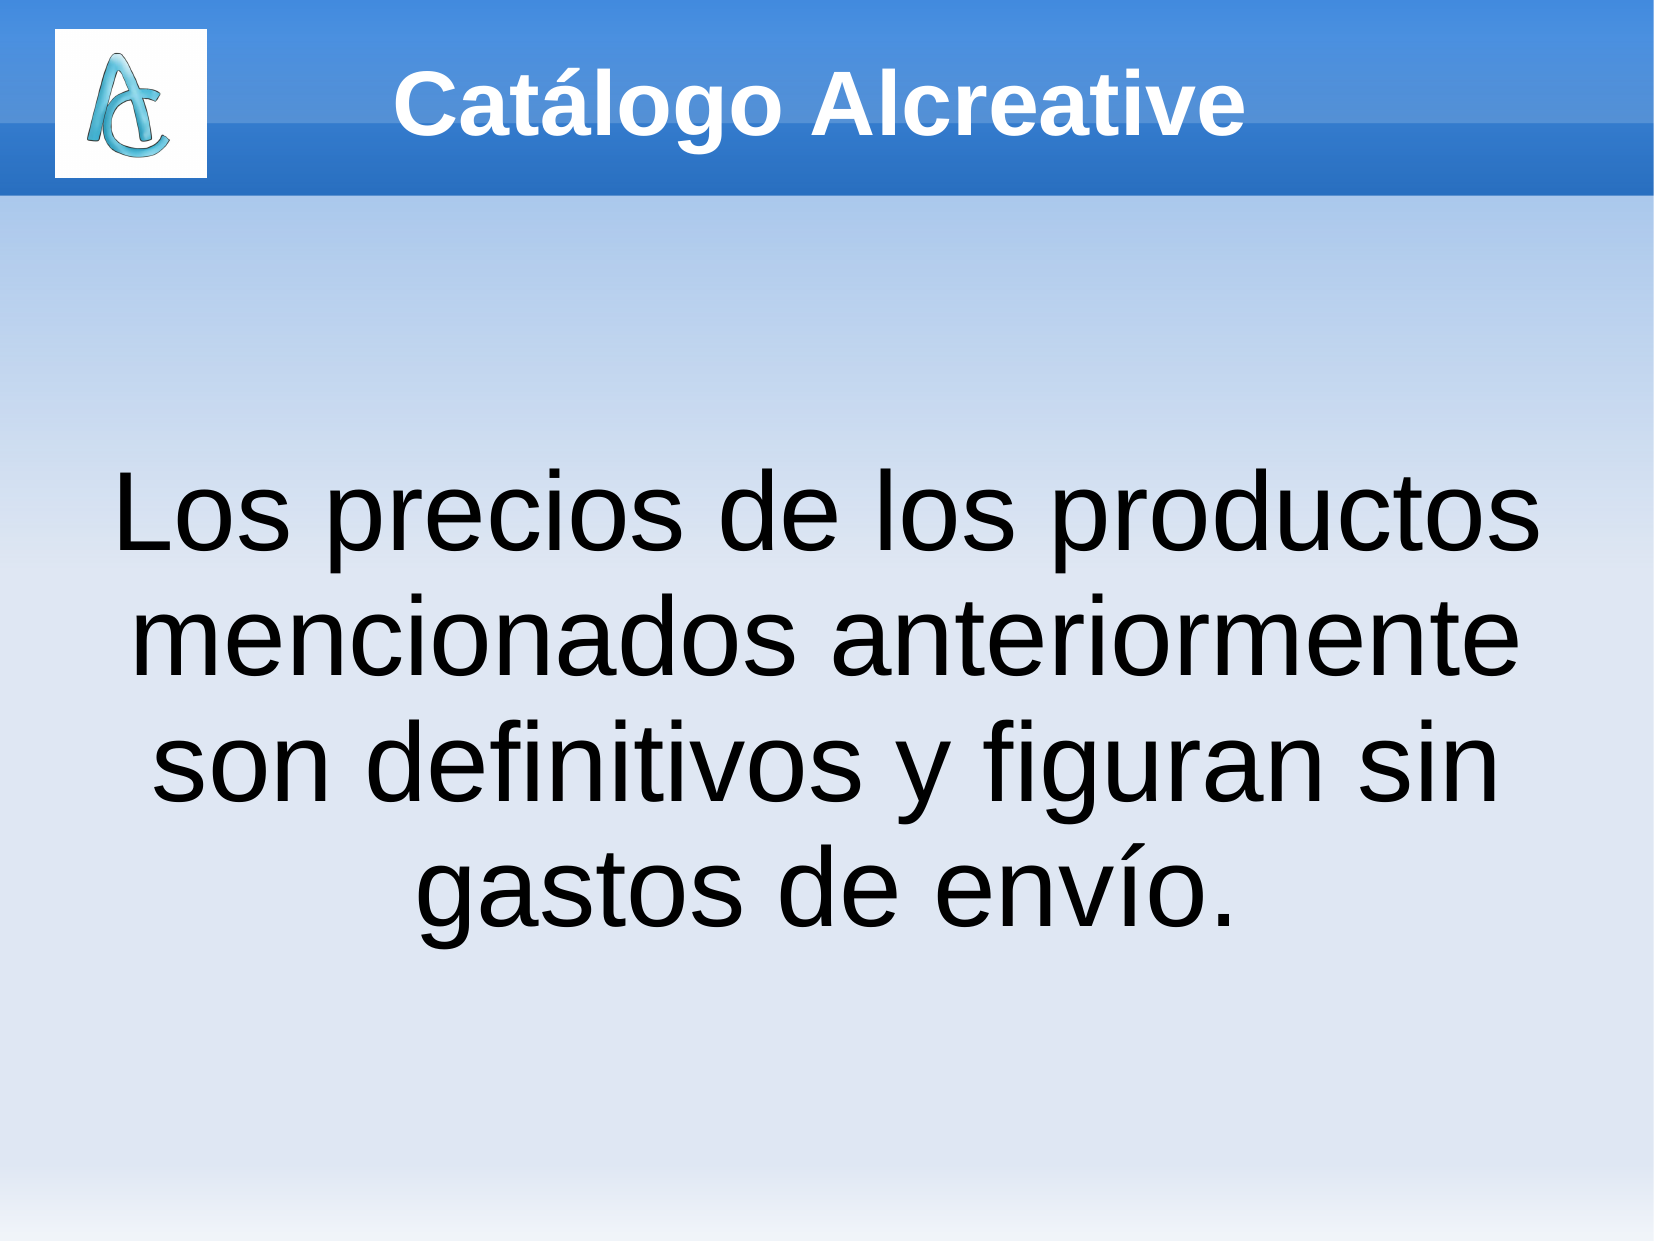

# Catálogo Alcreative
Los precios de los productos mencionados anteriormente son definitivos y figuran sin gastos de envío.